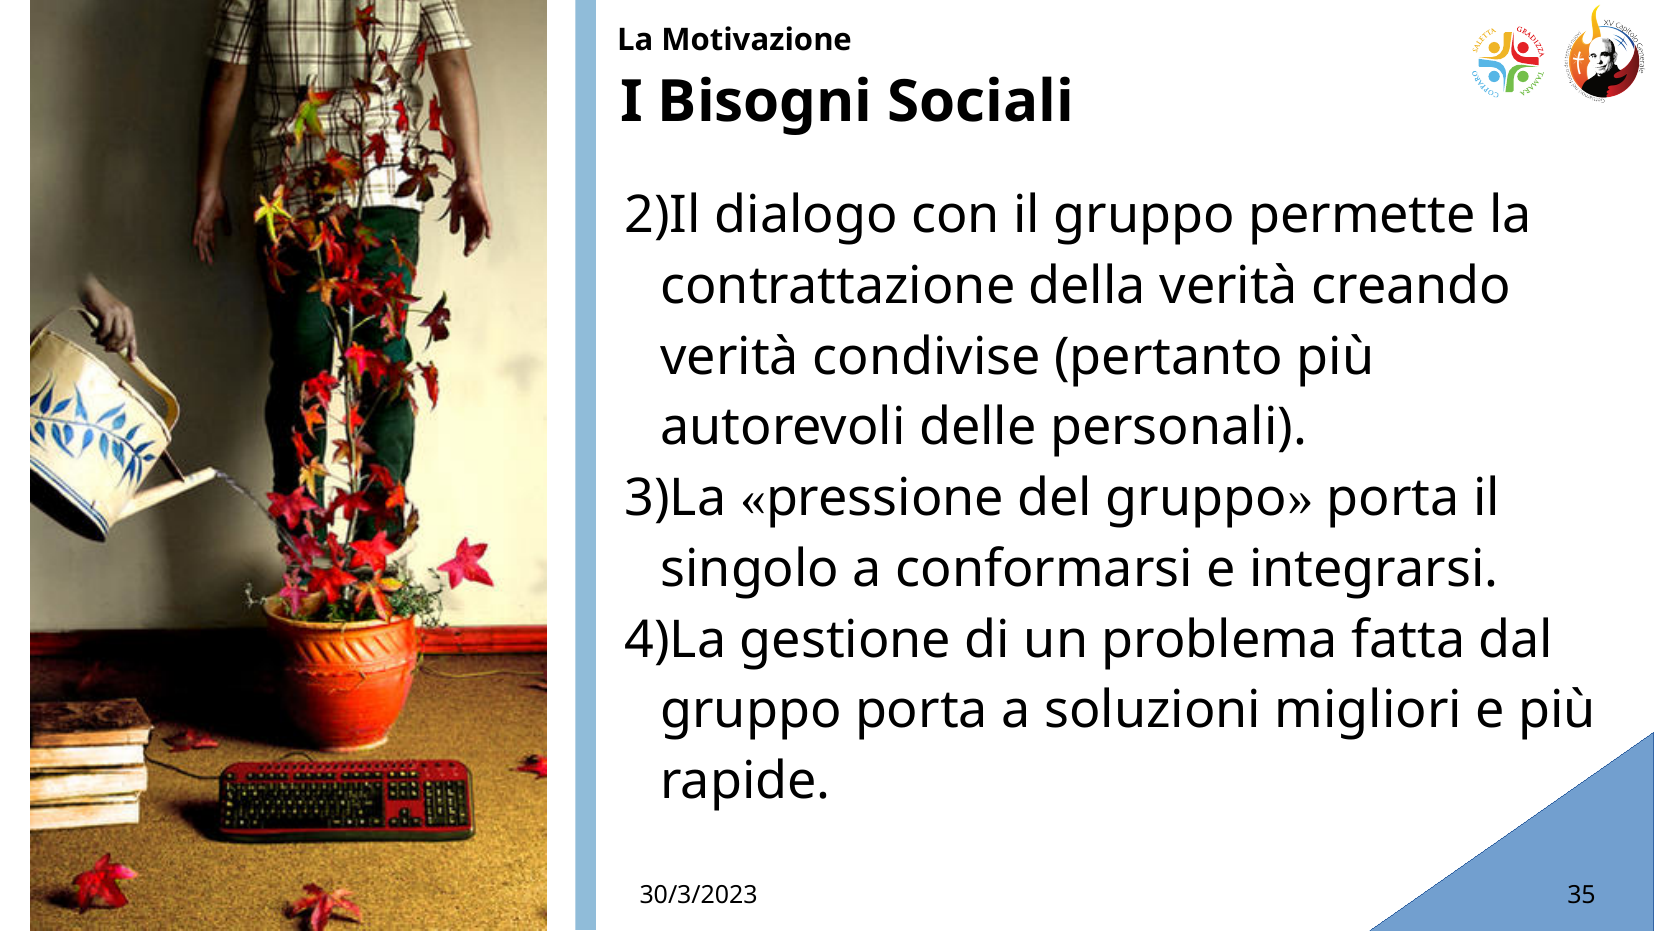

La Motivazione
I Bisogni Sociali
# Il dialogo con il gruppo permette la contrattazione della verità creando verità condivise (pertanto più autorevoli delle personali).
La «pressione del gruppo» porta il singolo a conformarsi e integrarsi.
La gestione di un problema fatta dal gruppo porta a soluzioni migliori e più rapide.